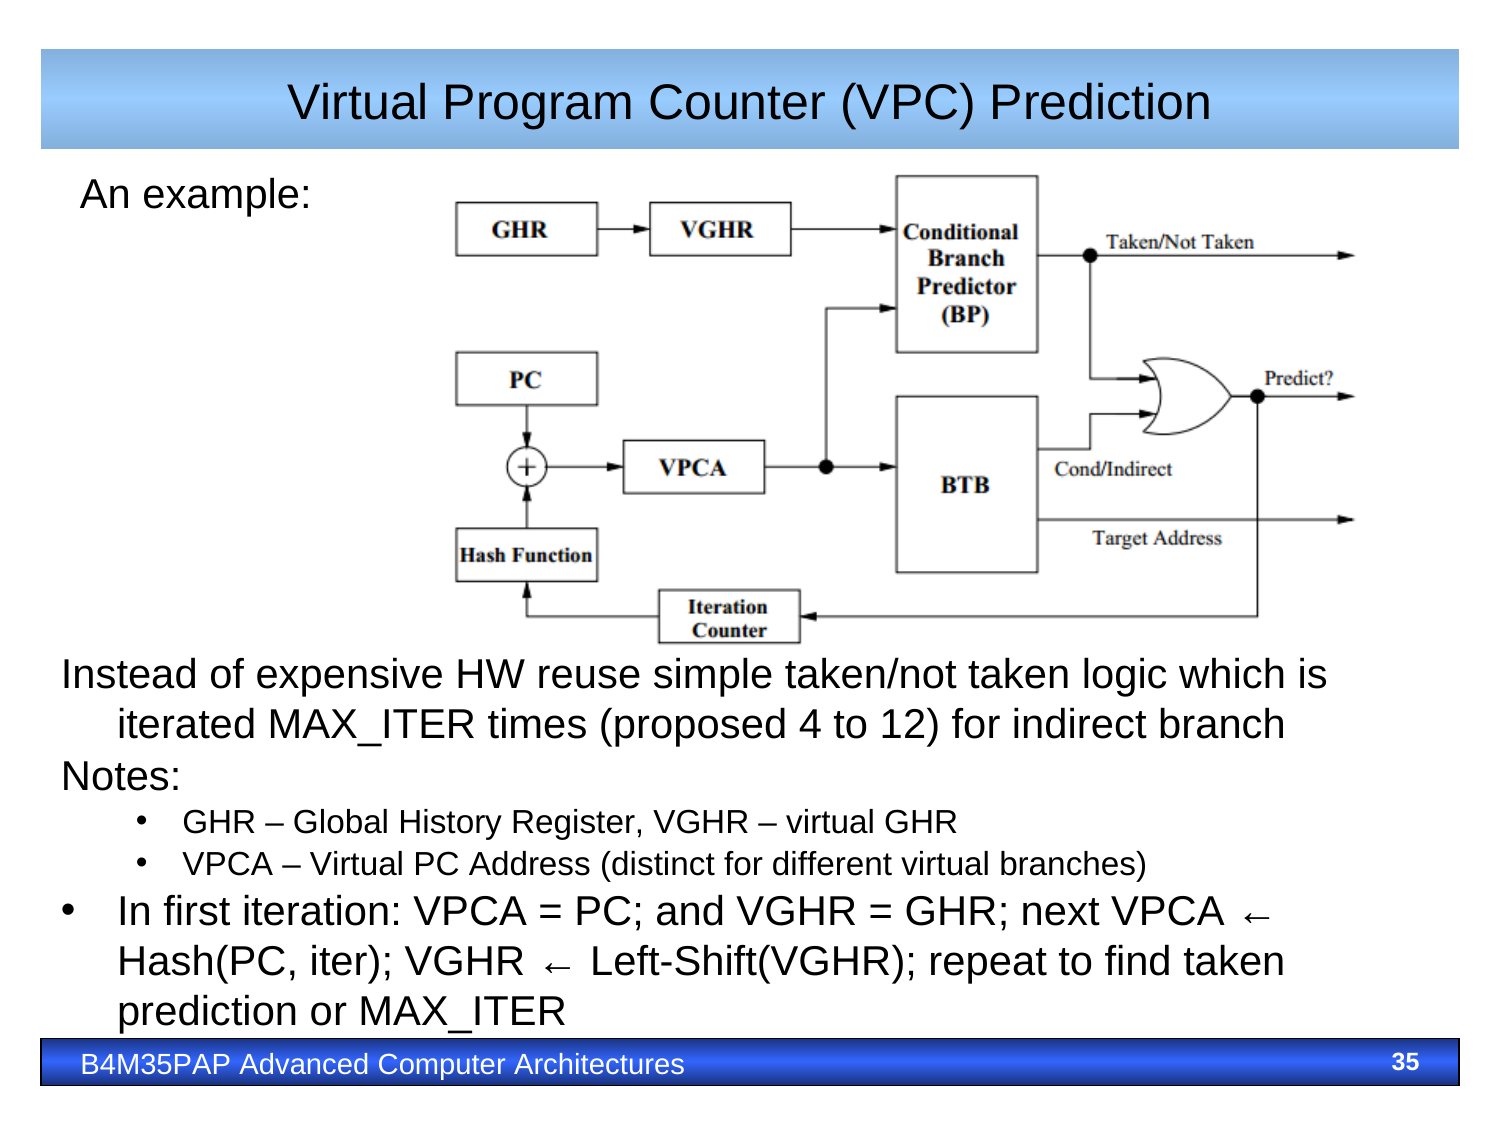

# Virtual Program Counter (VPC) Prediction
An example:
Instead of expensive HW reuse simple taken/not taken logic which is iterated MAX_ITER times (proposed 4 to 12) for indirect branch
Notes:
GHR – Global History Register, VGHR – virtual GHR
VPCA – Virtual PC Address (distinct for different virtual branches)
In first iteration: VPCA = PC; and VGHR = GHR; next VPCA ← Hash(PC, iter); VGHR ← Left-Shift(VGHR); repeat to find taken prediction or MAX_ITER